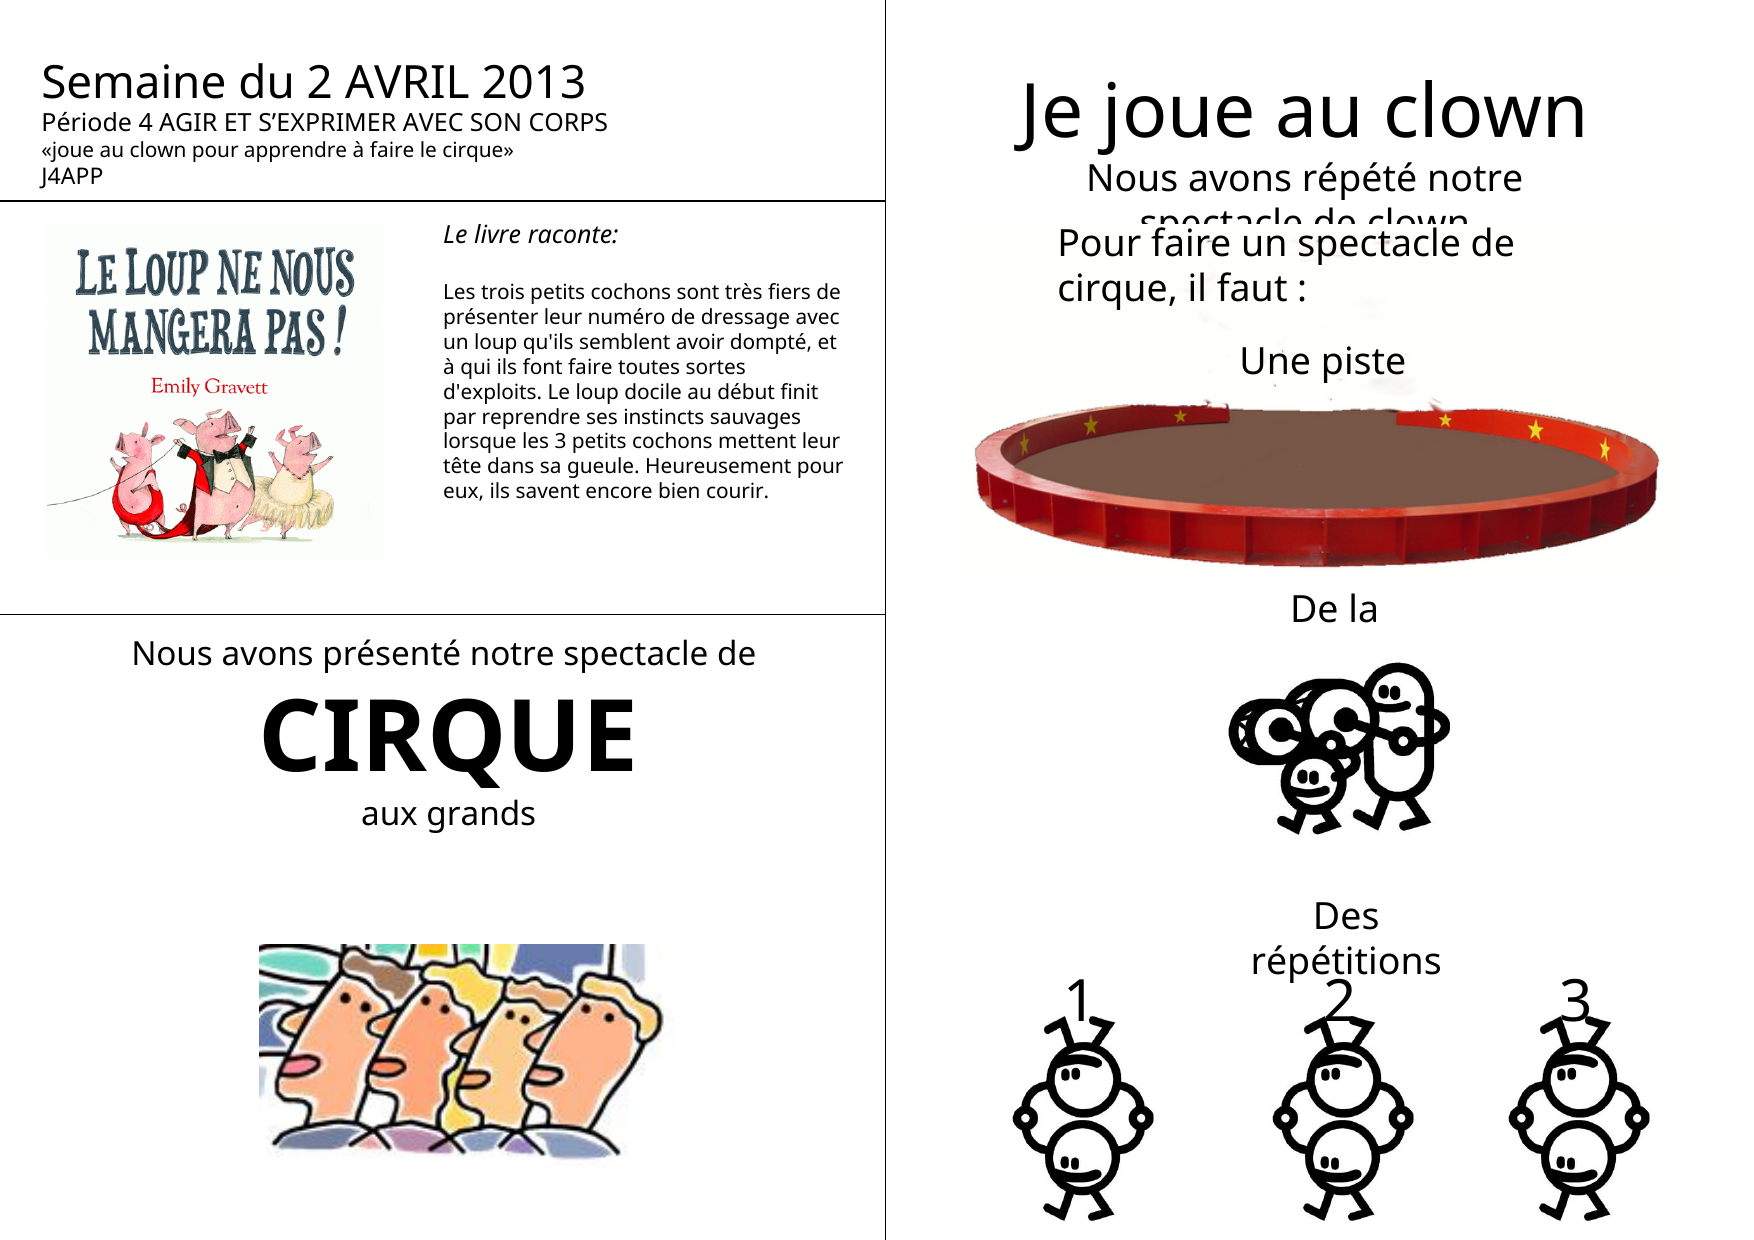

Semaine du 2 AVRIL 2013
Je joue au clown
Période 4 AGIR ET S’EXPRIMER AVEC SON CORPS
«joue au clown pour apprendre à faire le cirque»
J4APP
Nous avons répété notre spectacle de clown
Le livre raconte:
Les trois petits cochons sont très fiers de présenter leur numéro de dressage avec un loup qu'ils semblent avoir dompté, et à qui ils font faire toutes sortes d'exploits. Le loup docile au début finit par reprendre ses instincts sauvages lorsque les 3 petits cochons mettent leur tête dans sa gueule. Heureusement pour eux, ils savent encore bien courir.
Pour faire un spectacle de cirque, il faut :
Une piste
De la musique
Nous avons présenté notre spectacle de
CIRQUE
aux grands
Des répétitions
1
2
3